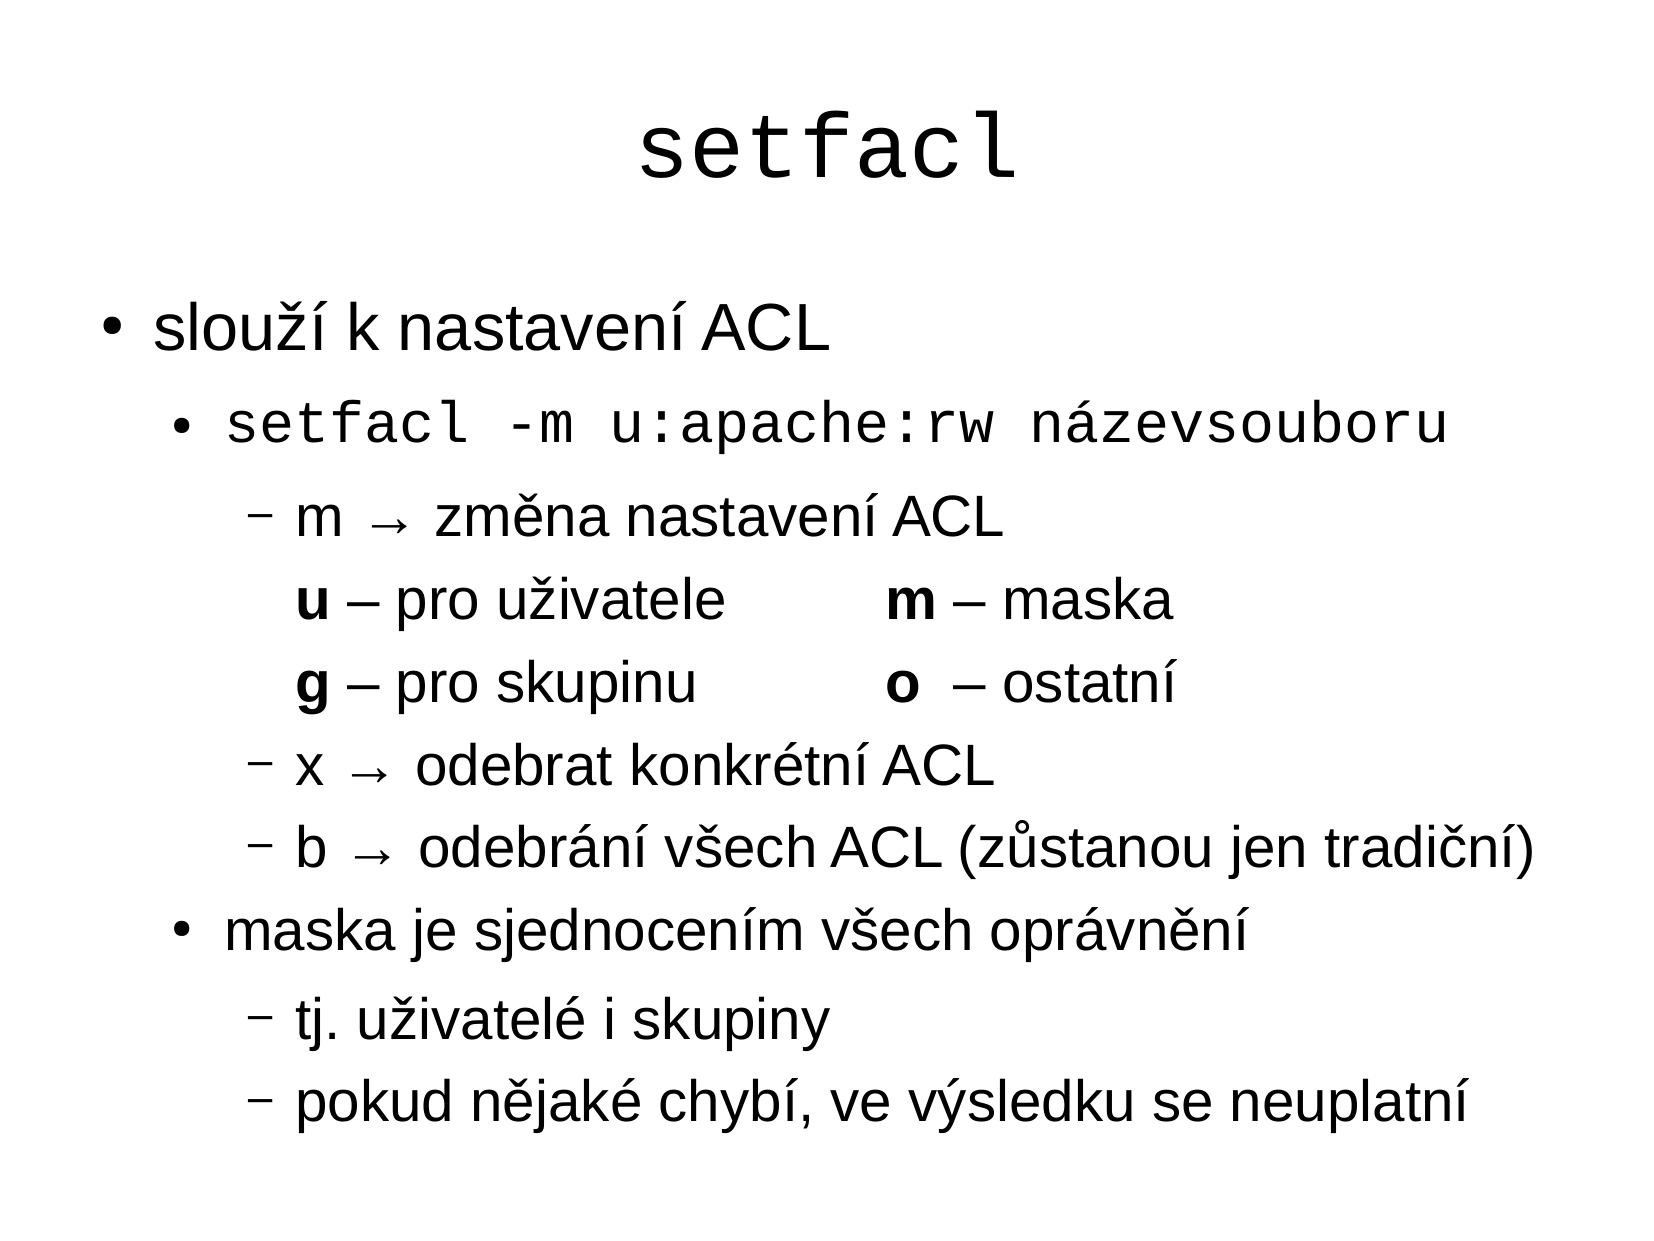

# setfacl
slouží k nastavení ACL
setfacl -m u:apache:rw názevsouboru
m → změna nastavení ACL
u – pro uživatele			m – maska
g – pro skupinu			o  – ostatní
x → odebrat konkrétní ACL
b → odebrání všech ACL (zůstanou jen tradiční)
maska je sjednocením všech oprávnění
tj. uživatelé i skupiny
pokud nějaké chybí, ve výsledku se neuplatní